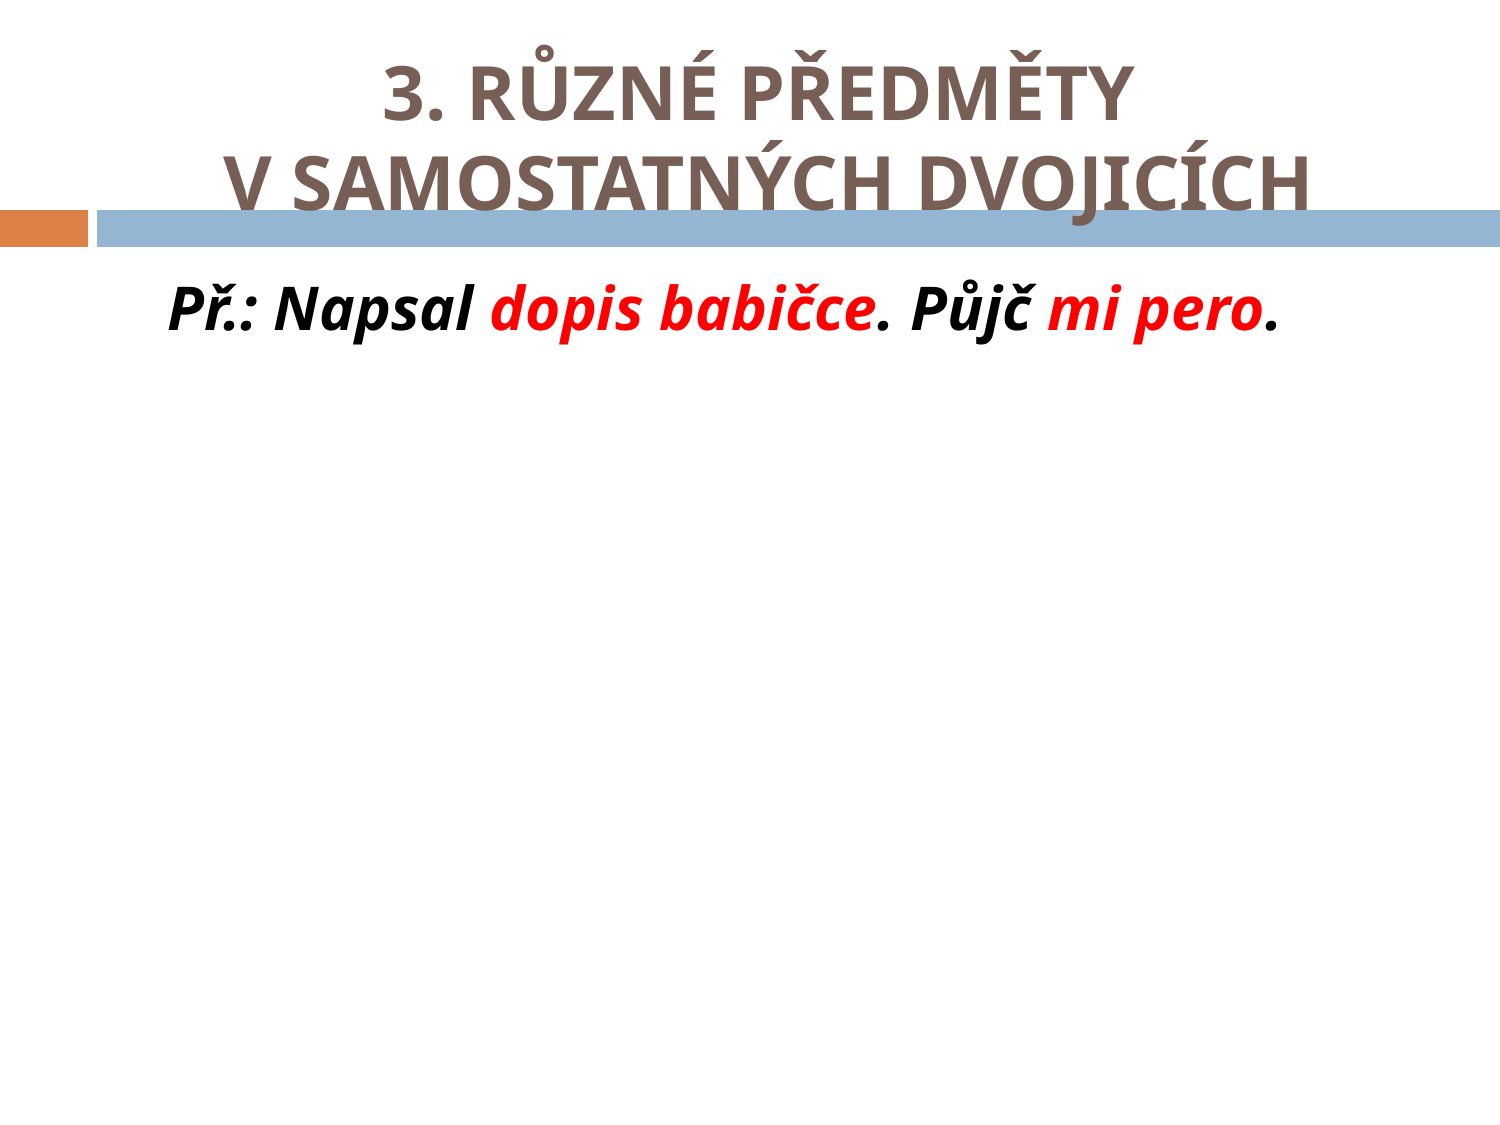

# 3. RŮZNÉ PŘEDMĚTY V SAMOSTATNÝCH DVOJICÍCH
Př.: Napsal dopis babičce. Půjč mi pero.